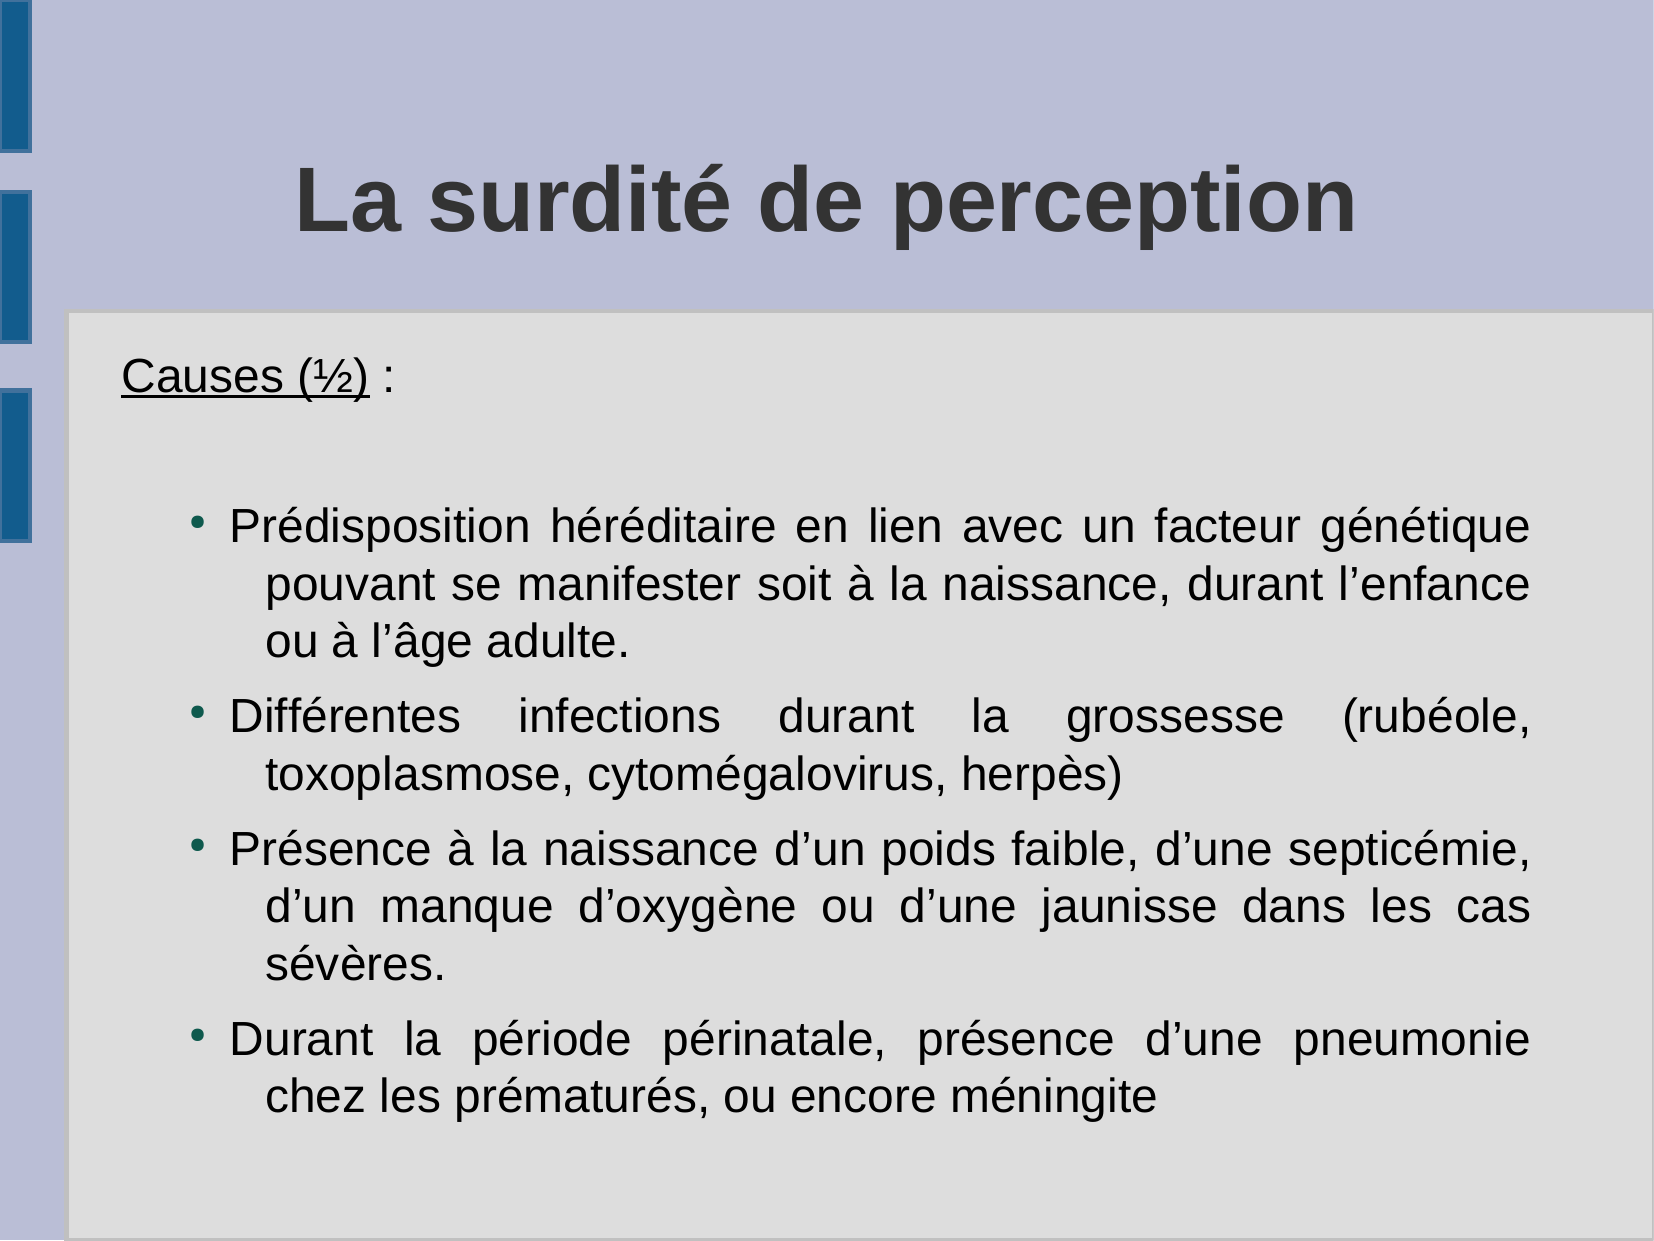

# La surdité de perception
Causes (½) :
Prédisposition héréditaire en lien avec un facteur génétique pouvant se manifester soit à la naissance, durant l’enfance ou à l’âge adulte.
Différentes infections durant la grossesse (rubéole, toxoplasmose, cytomégalovirus, herpès)
Présence à la naissance d’un poids faible, d’une septicémie, d’un manque d’oxygène ou d’une jaunisse dans les cas sévères.
Durant la période périnatale, présence d’une pneumonie chez les prématurés, ou encore méningite